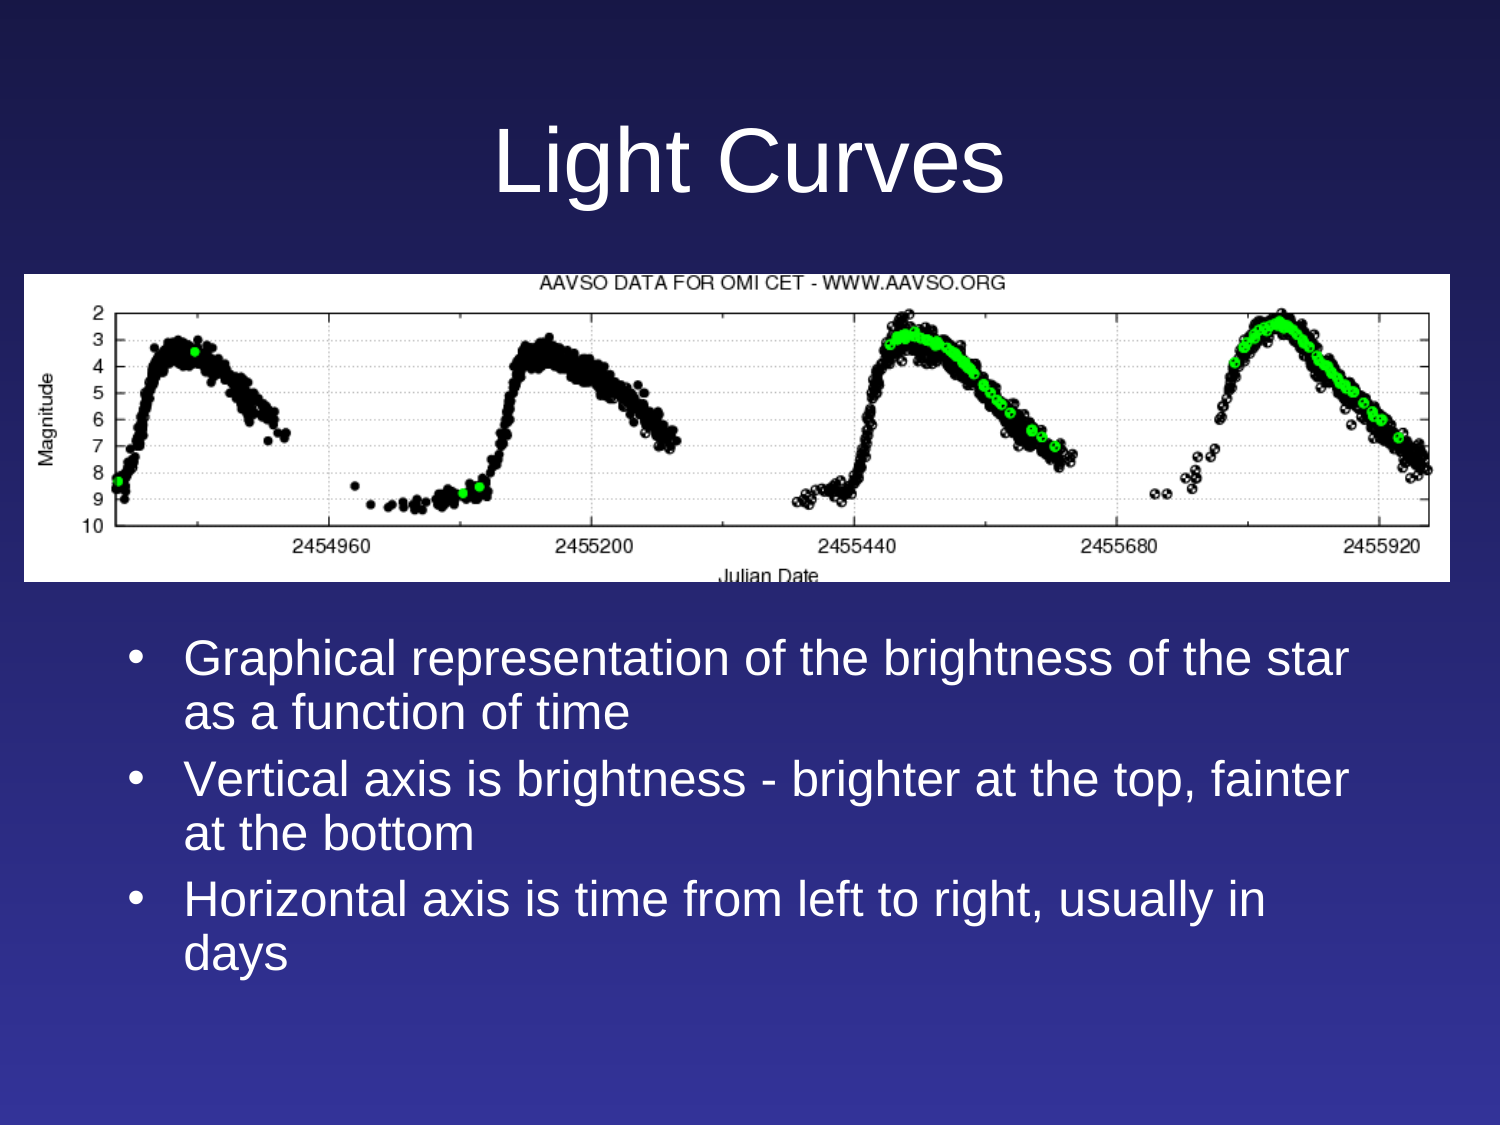

# Light Curves
Graphical representation of the brightness of the star as a function of time
Vertical axis is brightness - brighter at the top, fainter at the bottom
Horizontal axis is time from left to right, usually in days